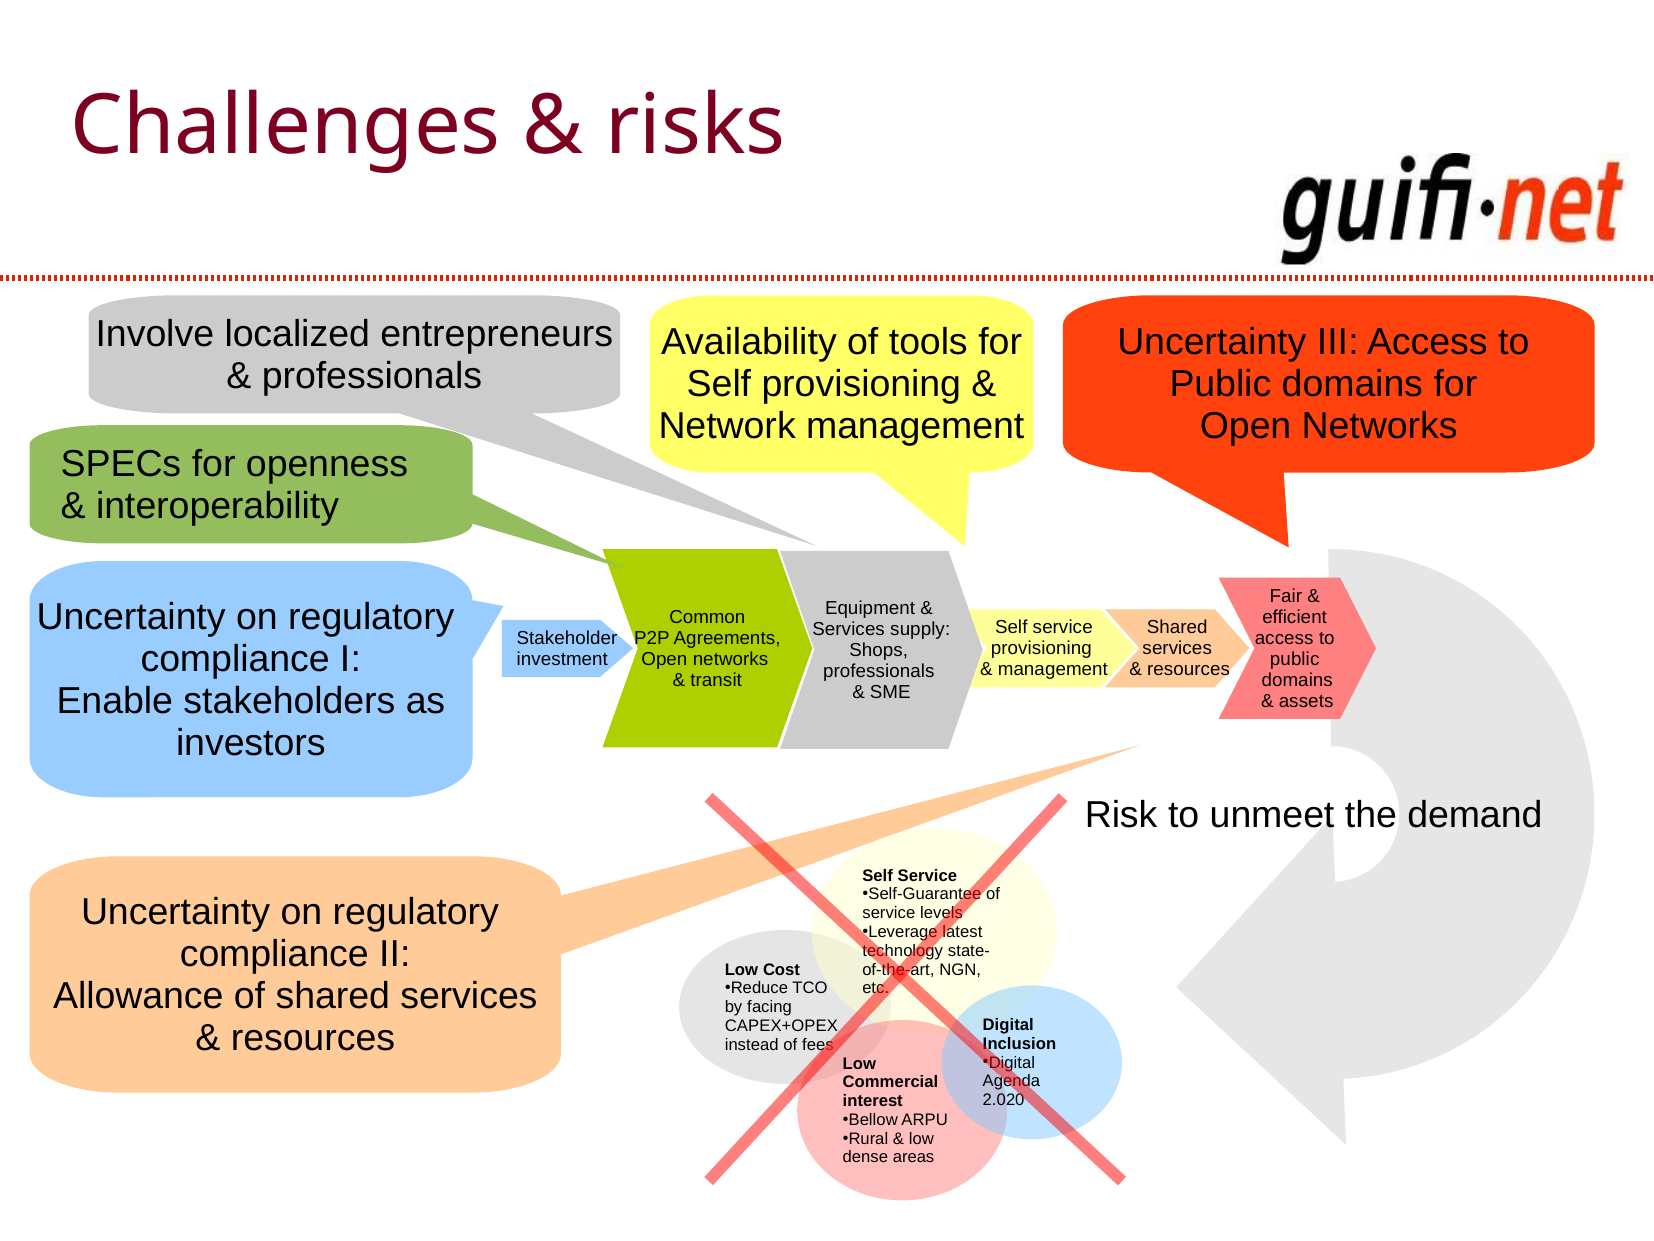

# Challenges & risks
Involve localized entrepreneurs
& professionals
Availability of tools for
Self provisioning &
Network management
Uncertainty III: Access to
Public domains for
Open Networks
SPECs for openness
& interoperability
Common
P2P Agreements,
Open networks
& transit
Risk to unmeet the demand
Equipment &
Services supply:
Shops,
professionals
& SME
Uncertainty on regulatory
compliance I:
Enable stakeholders as
investors
Fair &
efficient
access to
public
domains
& assets
Self service
provisioning
& management
Shared
services
 & resources
Stakeholder investment
Self Service
Self-Guarantee of service levels
Leverage latest technology state-of-the-art, NGN, etc.
Uncertainty on regulatory
compliance II:
Allowance of shared services
& resources
Low Cost
Reduce TCO by facing CAPEX+OPEX instead of fees
Digital Inclusion
Digital Agenda 2.020
Low Commercial interest
Bellow ARPU
Rural & low dense areas